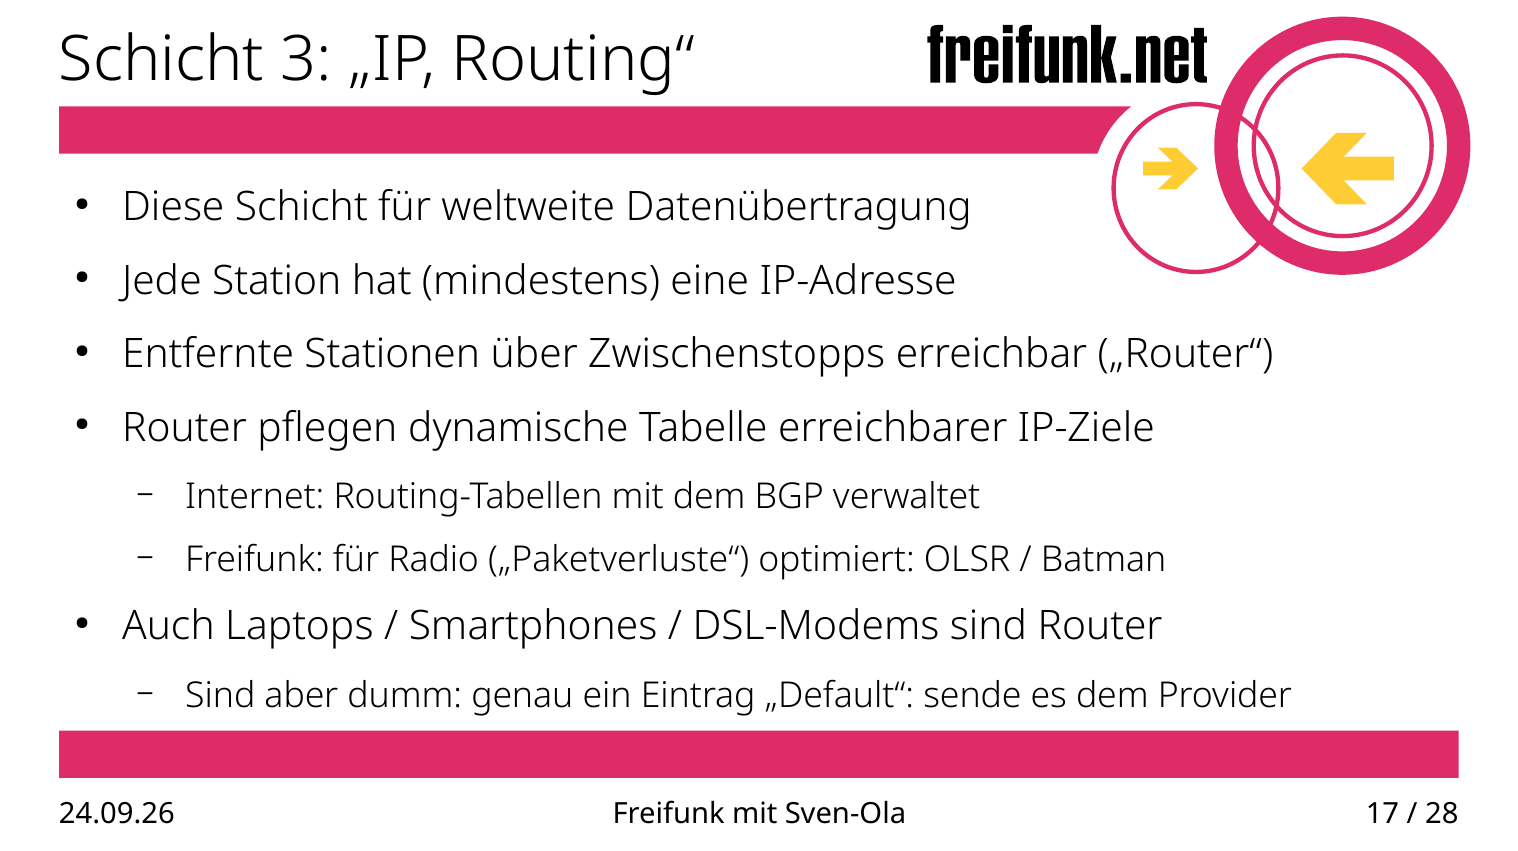

# Schicht 3: „IP, Routing“
Diese Schicht für weltweite Datenübertragung
Jede Station hat (mindestens) eine IP-Adresse
Entfernte Stationen über Zwischenstopps erreichbar („Router“)
Router pflegen dynamische Tabelle erreichbarer IP-Ziele
Internet: Routing-Tabellen mit dem BGP verwaltet
Freifunk: für Radio („Paketverluste“) optimiert: OLSR / Batman
Auch Laptops / Smartphones / DSL-Modems sind Router
Sind aber dumm: genau ein Eintrag „Default“: sende es dem Provider
Freifunk mit Sven-Ola
17